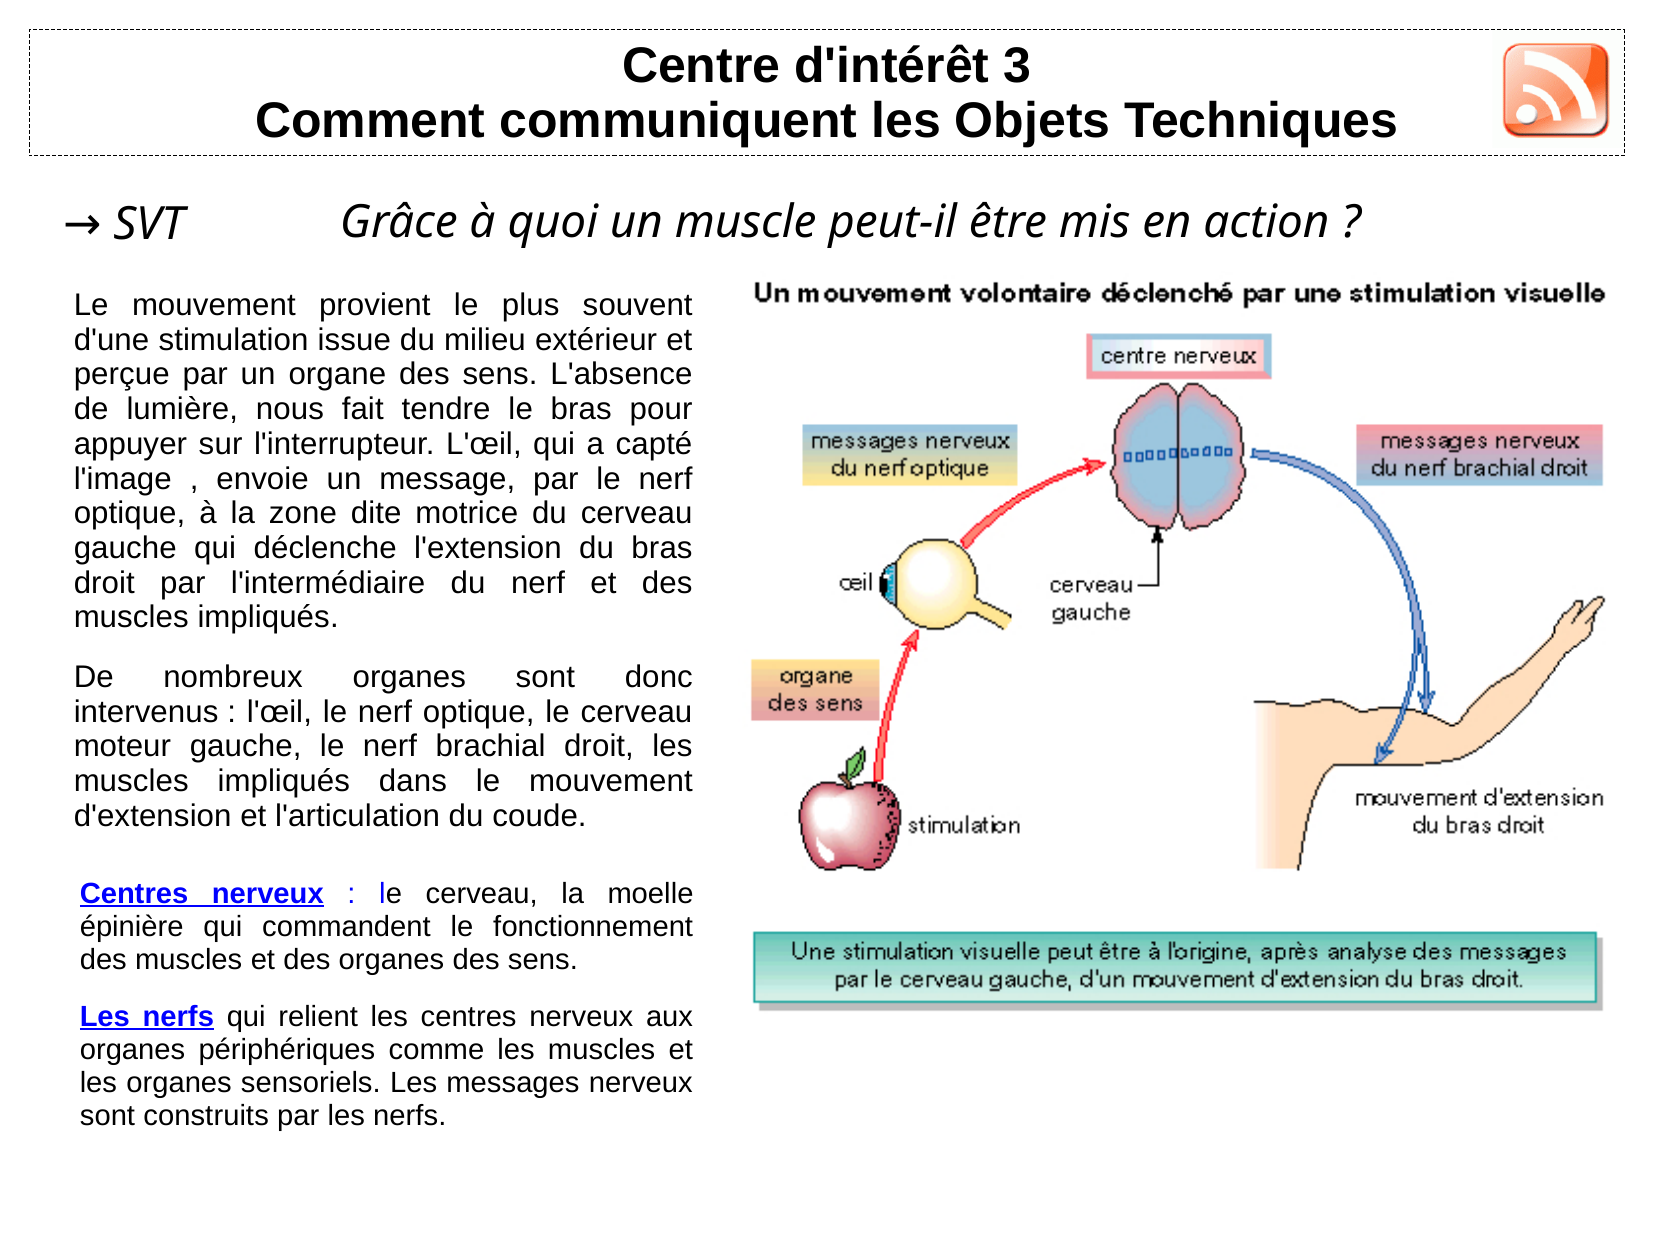

Centre d'intérêt 3
Comment communiquent les Objets Techniques
Grâce à quoi un muscle peut-il être mis en action ?
→ SVT
Le mouvement provient le plus souvent d'une stimulation issue du milieu extérieur et perçue par un organe des sens. L'absence de lumière, nous fait tendre le bras pour appuyer sur l'interrupteur. L'œil, qui a capté l'image , envoie un message, par le nerf optique, à la zone dite motrice du cerveau gauche qui déclenche l'extension du bras droit par l'intermédiaire du nerf et des muscles impliqués.
De nombreux organes sont donc intervenus : l'œil, le nerf optique, le cerveau moteur gauche, le nerf brachial droit, les muscles impliqués dans le mouvement d'extension et l'articulation du coude.
Centres nerveux : le cerveau, la moelle épinière qui commandent le fonctionnement des muscles et des organes des sens.
Les nerfs qui relient les centres nerveux aux organes périphériques comme les muscles et les organes sensoriels. Les messages nerveux sont construits par les nerfs.